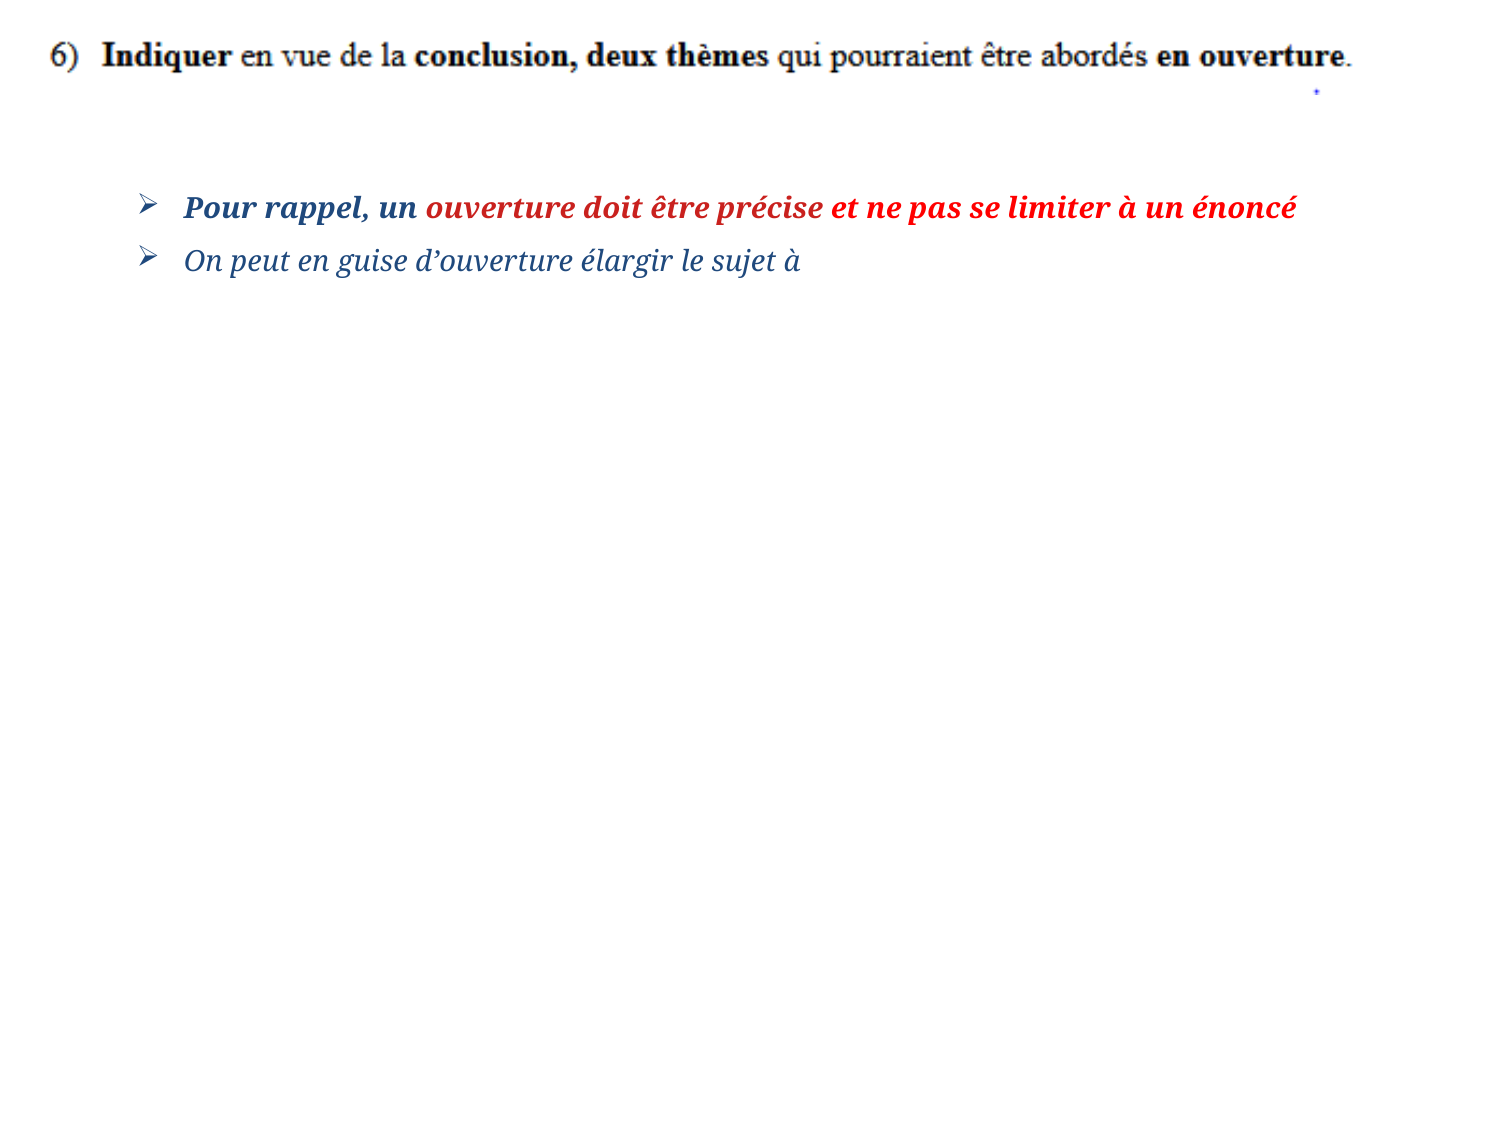

Pour rappel, un ouverture doit être précise et ne pas se limiter à un énoncé
On peut en guise d’ouverture élargir le sujet à